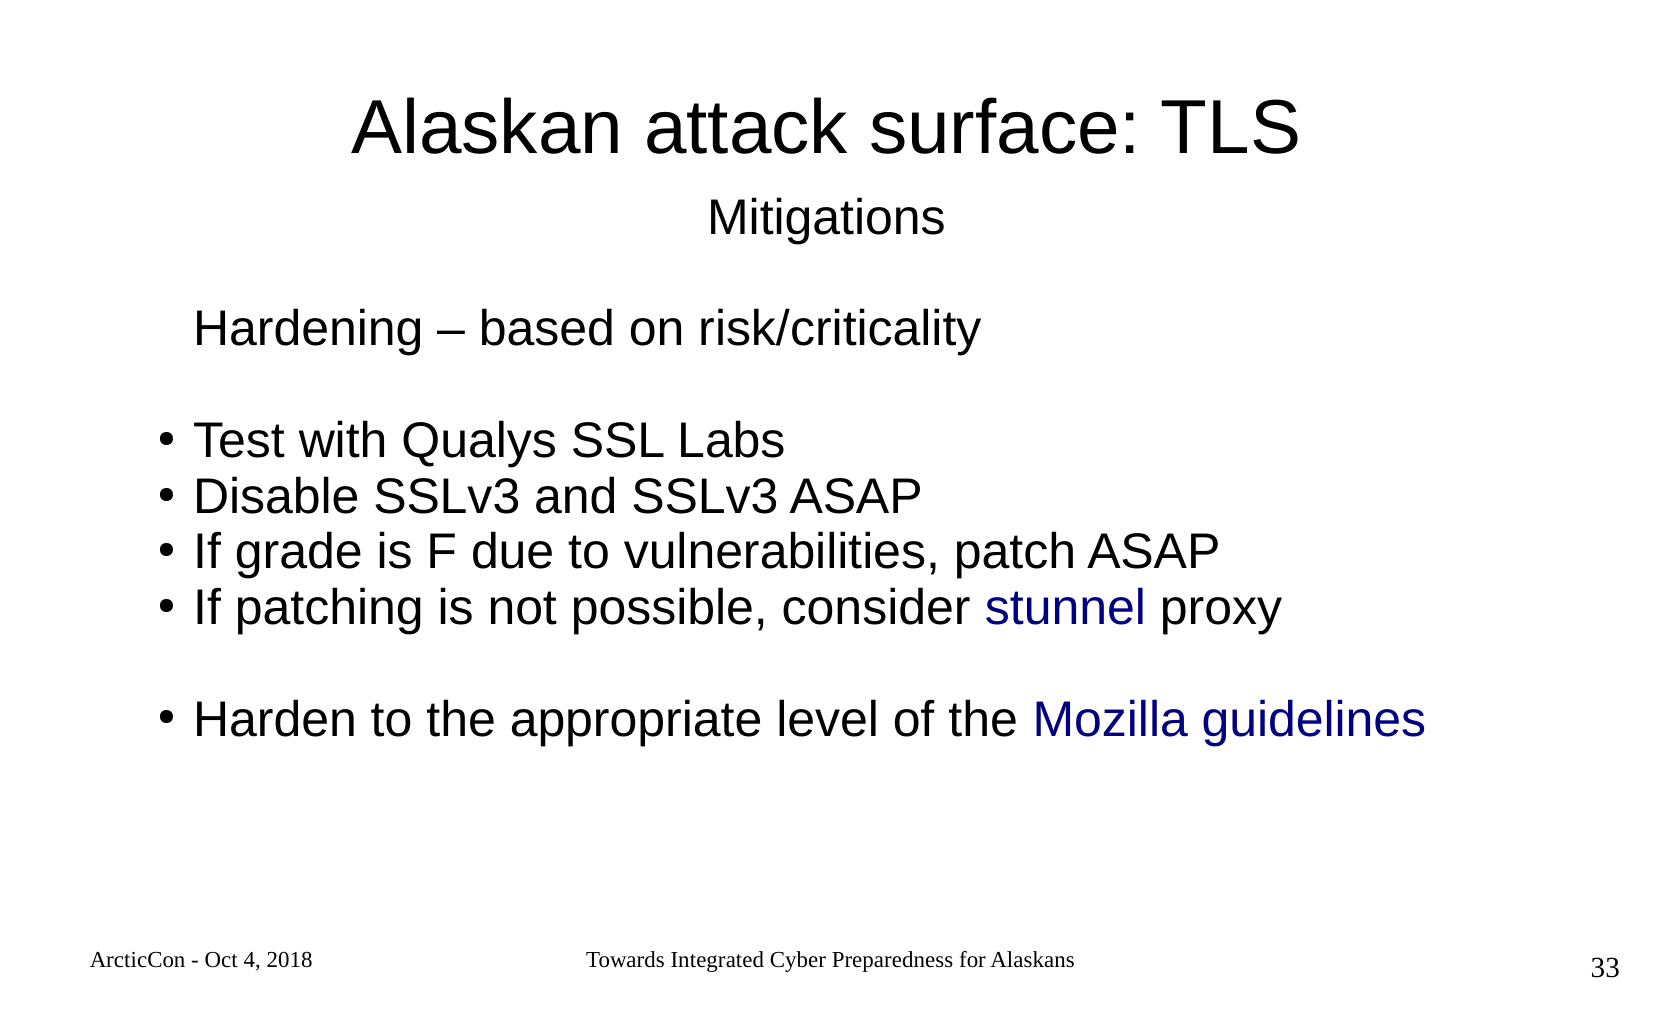

# Alaskan attack surface: TLS
Mitigations
Hardening – based on risk/criticality
Test with Qualys SSL Labs
Disable SSLv3 and SSLv3 ASAP
If grade is F due to vulnerabilities, patch ASAP
If patching is not possible, consider stunnel proxy
Harden to the appropriate level of the Mozilla guidelines